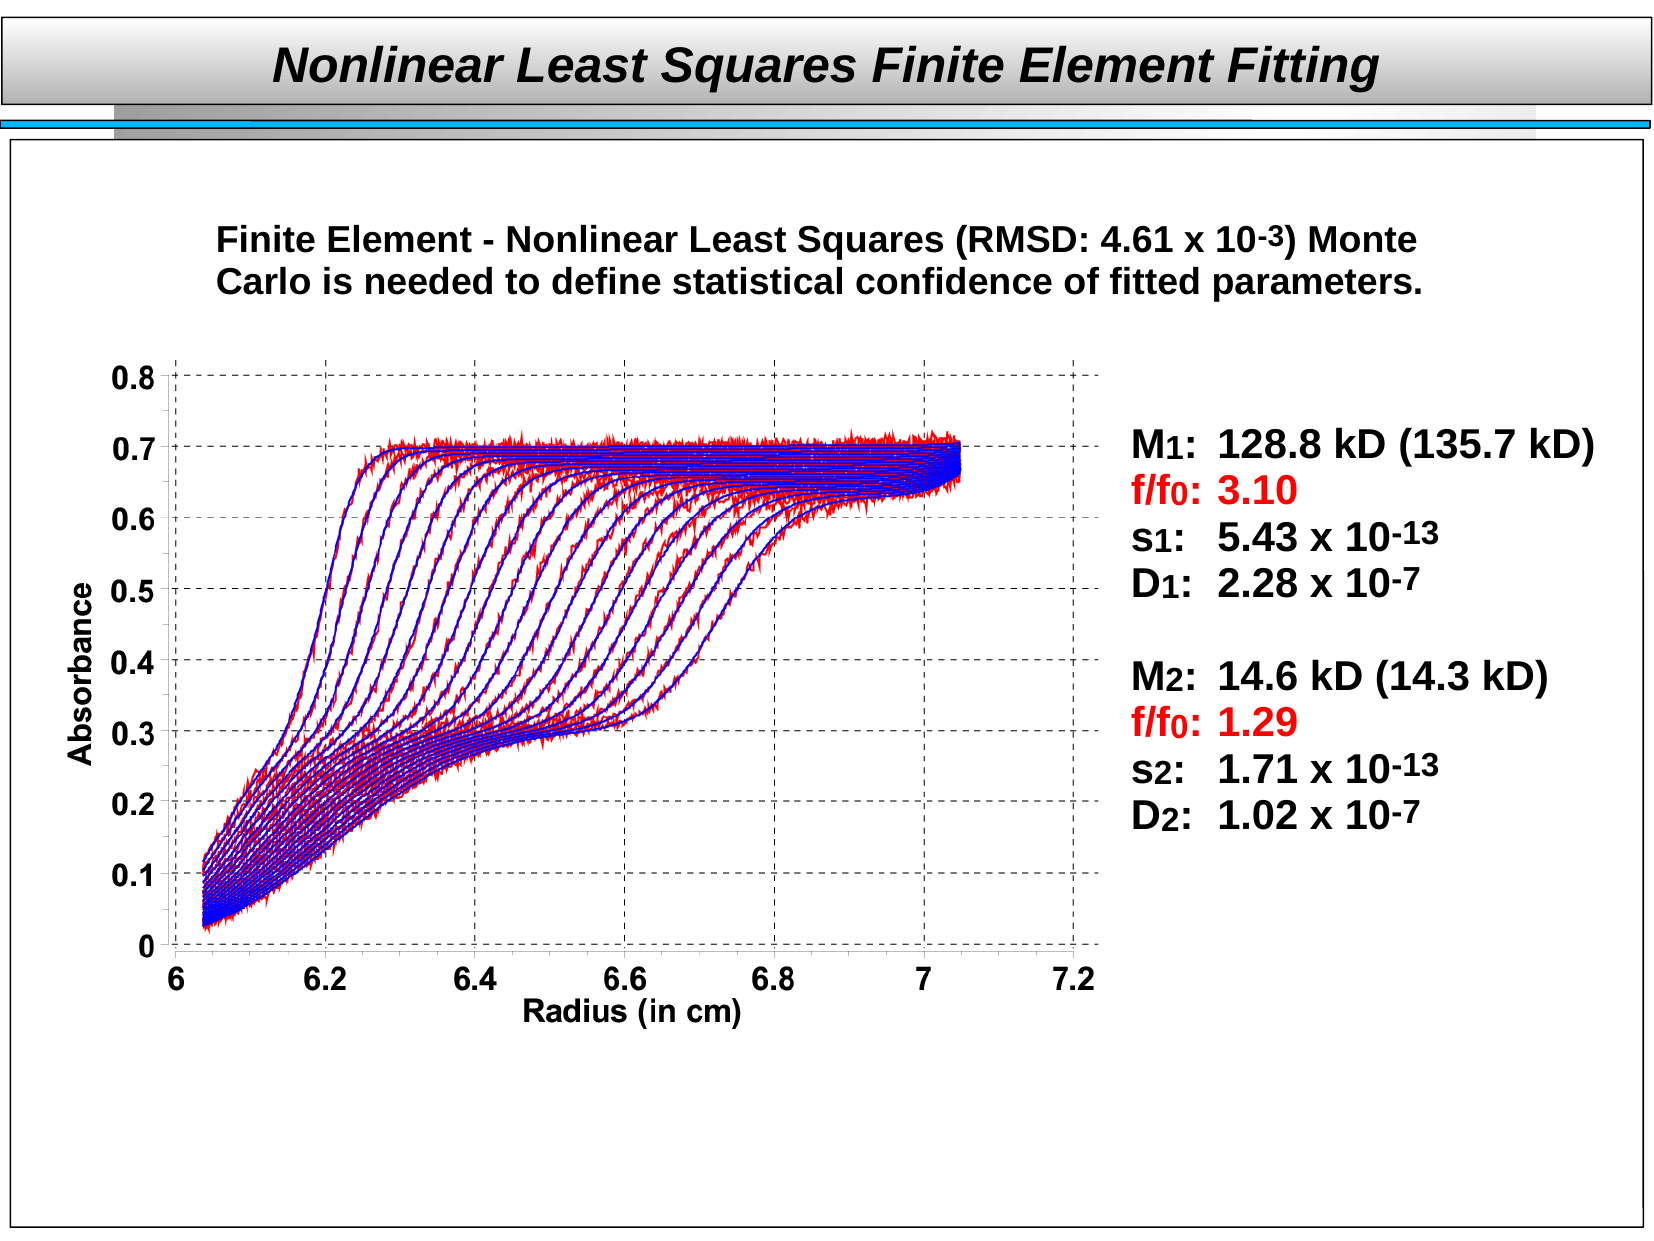

Nonlinear Least Squares Finite Element Fitting
Finite Element - Nonlinear Least Squares (RMSD: 4.61 x 10-3) Monte Carlo is needed to define statistical confidence of fitted parameters.
M1:	 128.8 kD (135.7 kD)
f/f0:	 3.10
s1:	 5.43 x 10-13
D1:	 2.28 x 10-7
M2:	 14.6 kD (14.3 kD)
f/f0:	 1.29
s2:	 1.71 x 10-13
D2:	 1.02 x 10-7